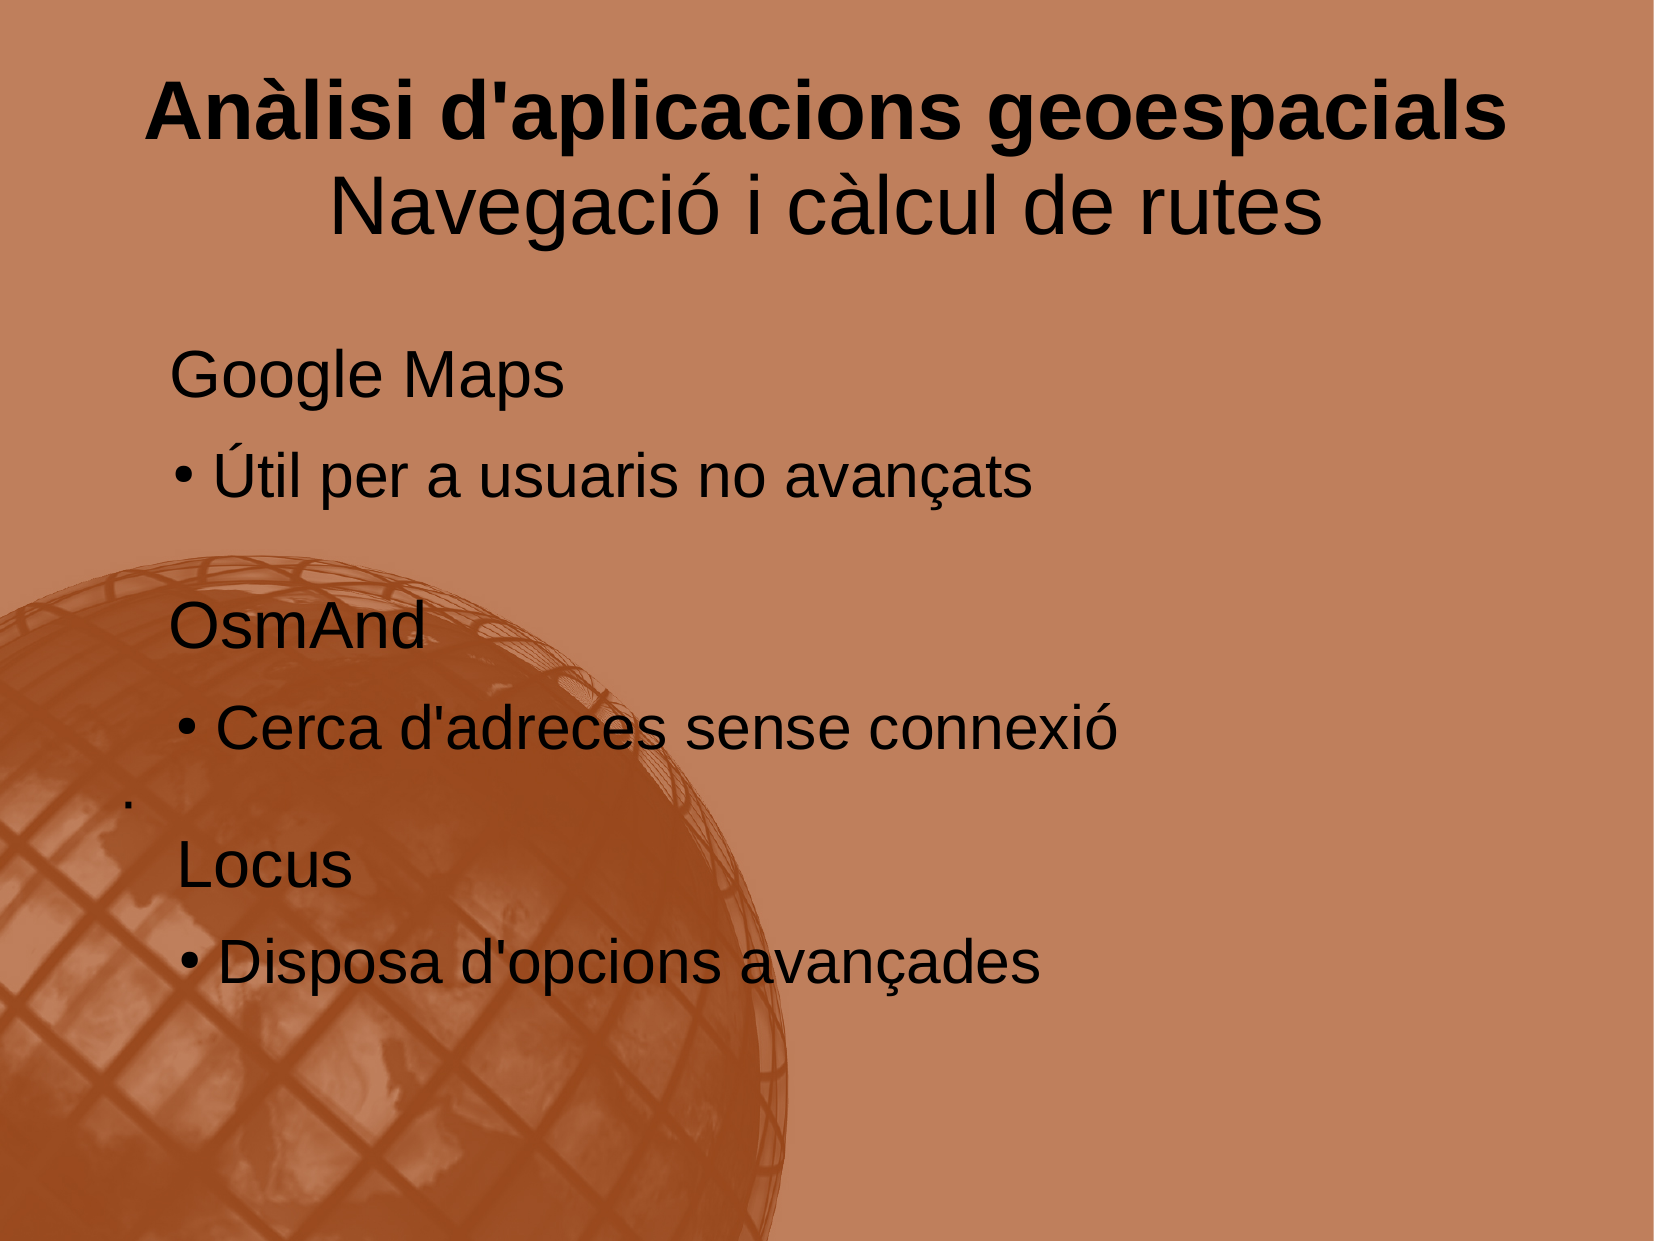

# Anàlisi d'aplicacions geoespacials
Navegació i càlcul de rutes
Google Maps
 Útil per a usuaris no avançats
·
OsmAnd
 Cerca d'adreces sense connexió
Locus
 Disposa d'opcions avançades